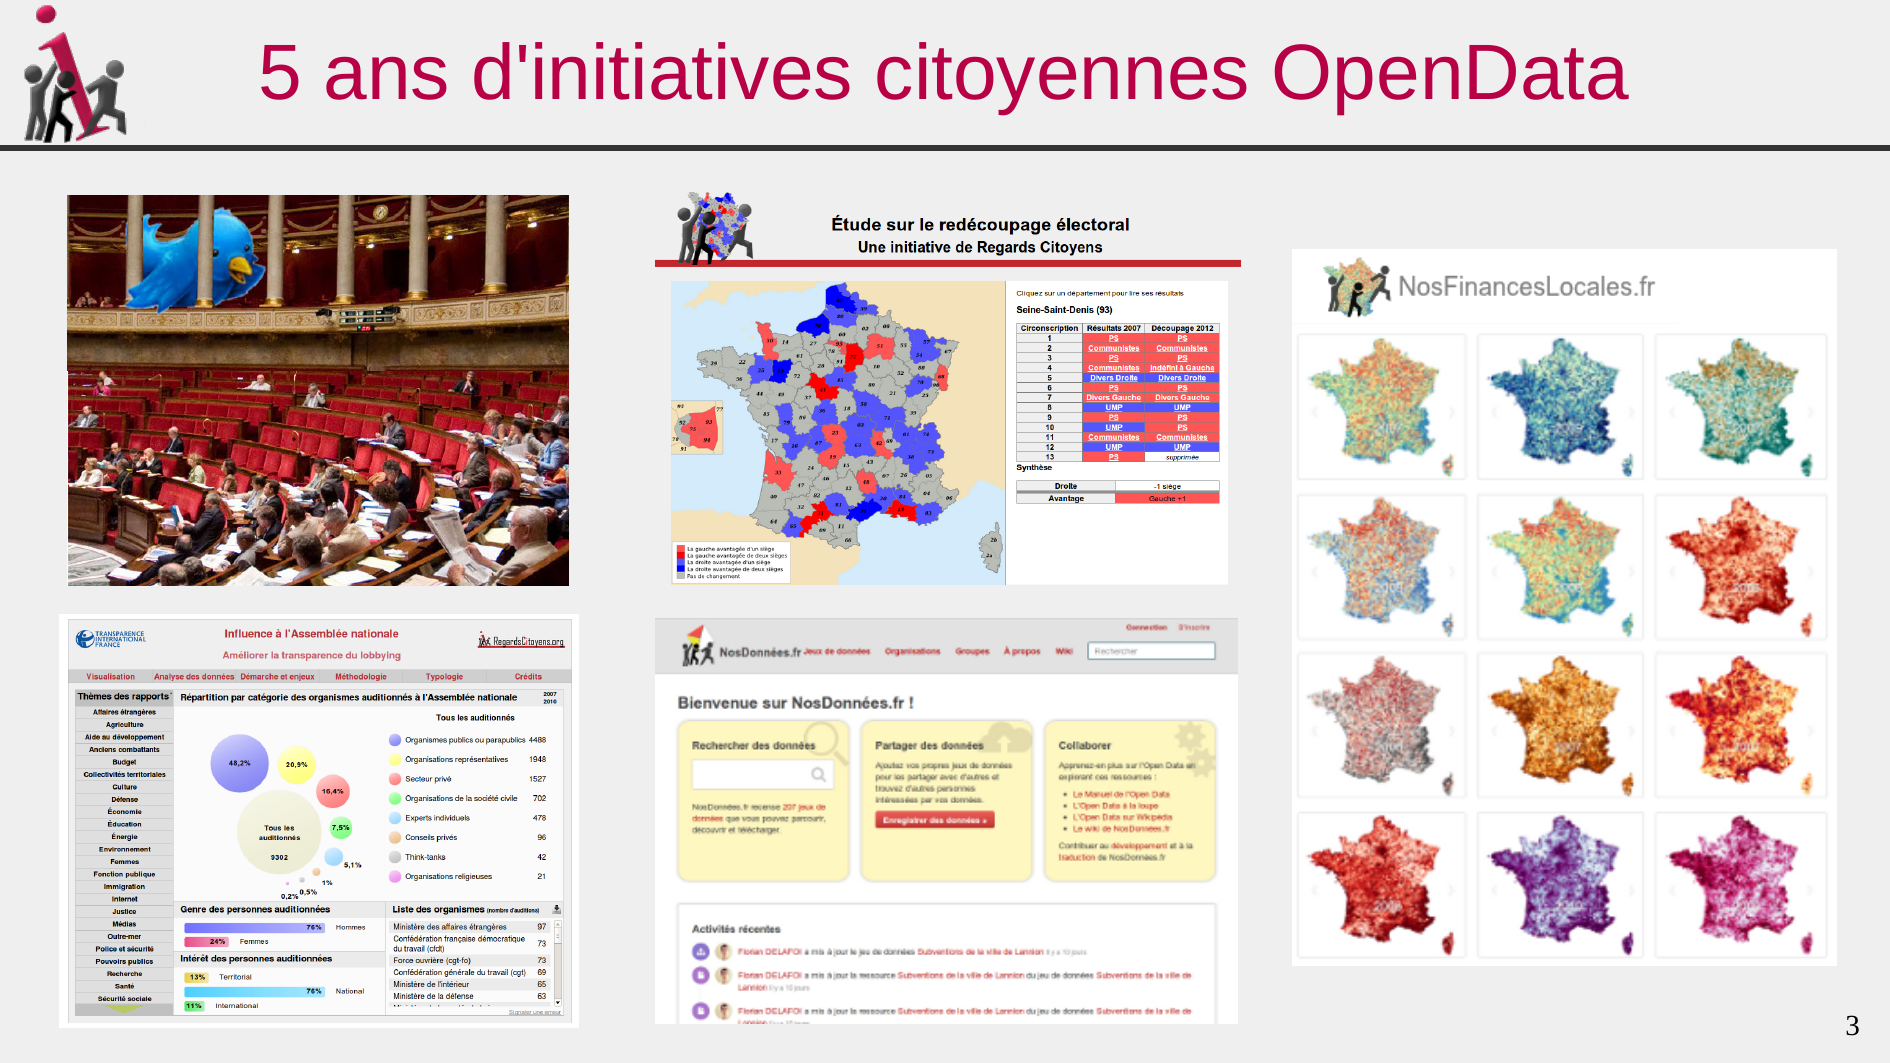

# 5 ans d'initiatives citoyennes OpenData
3